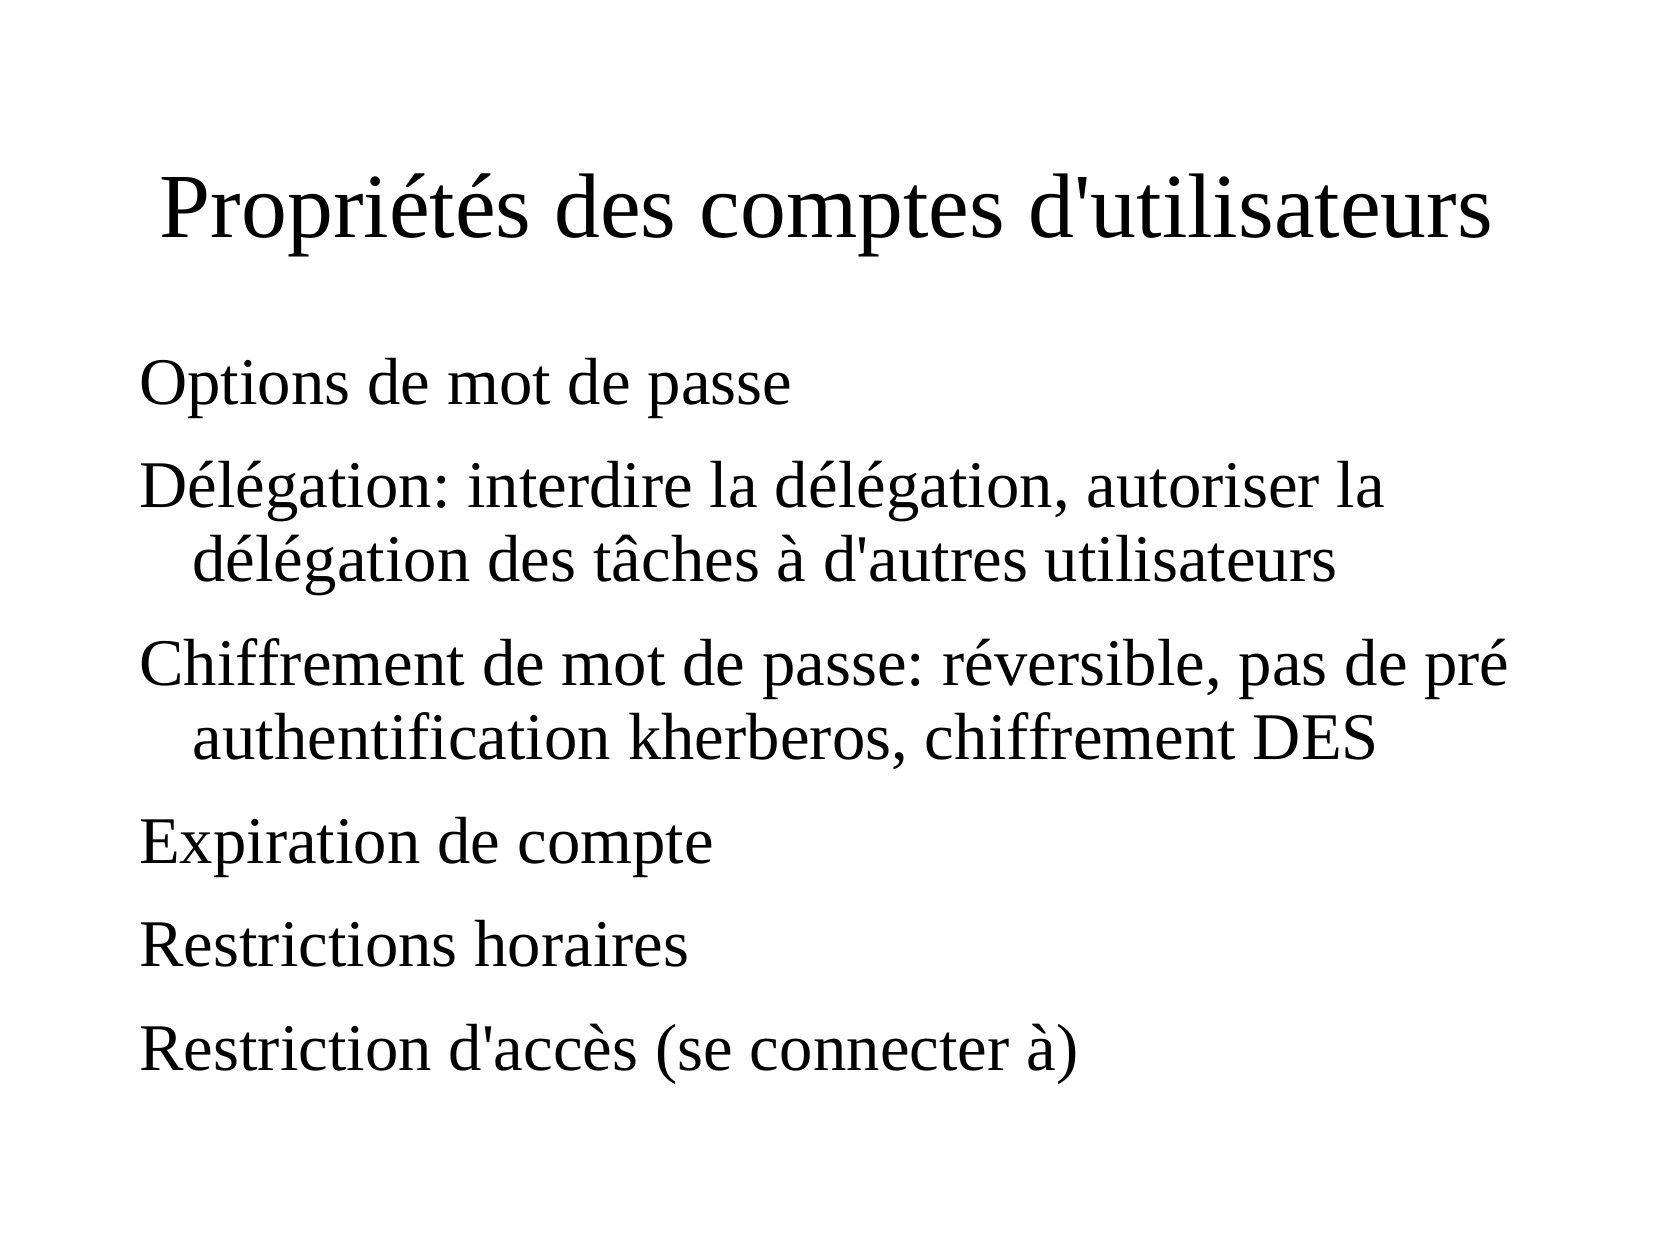

# Propriétés des comptes d'utilisateurs
Options de mot de passe
Délégation: interdire la délégation, autoriser la délégation des tâches à d'autres utilisateurs
Chiffrement de mot de passe: réversible, pas de pré authentification kherberos, chiffrement DES
Expiration de compte
Restrictions horaires
Restriction d'accès (se connecter à)